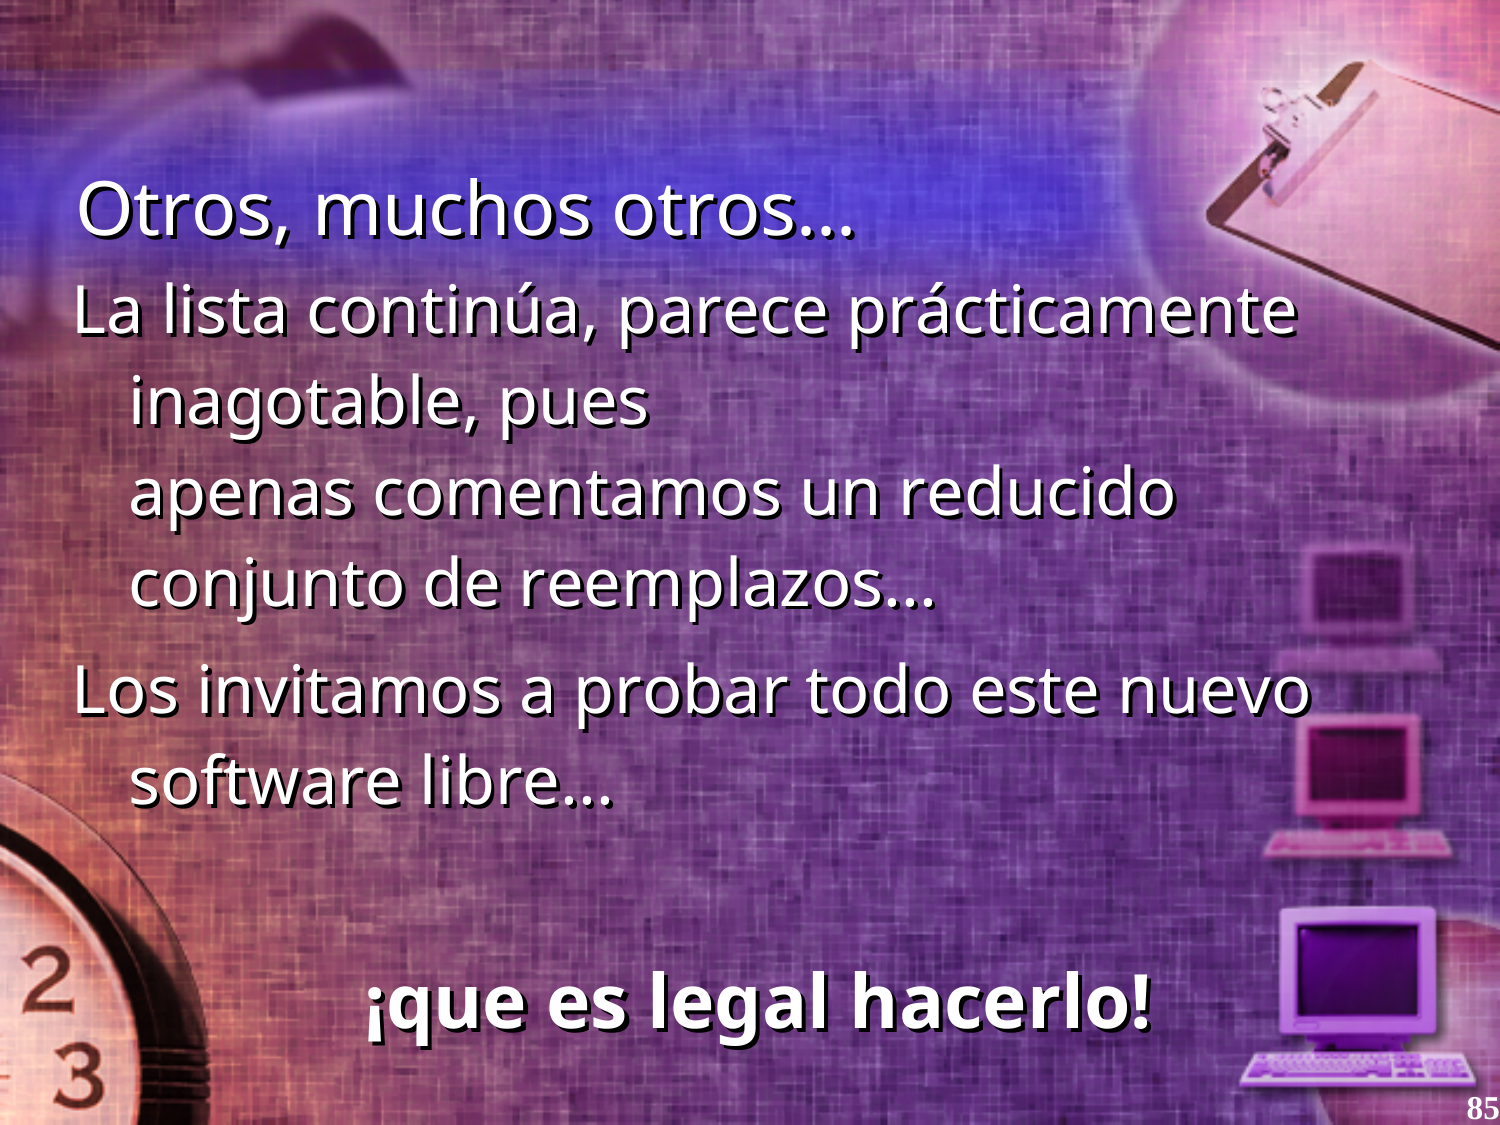

# Otros, muchos otros...
La lista continúa, parece prácticamente inagotable, pues
apenas comentamos un reducido conjunto de reemplazos...
Los invitamos a probar todo este nuevo software libre...
¡que es legal hacerlo!
85